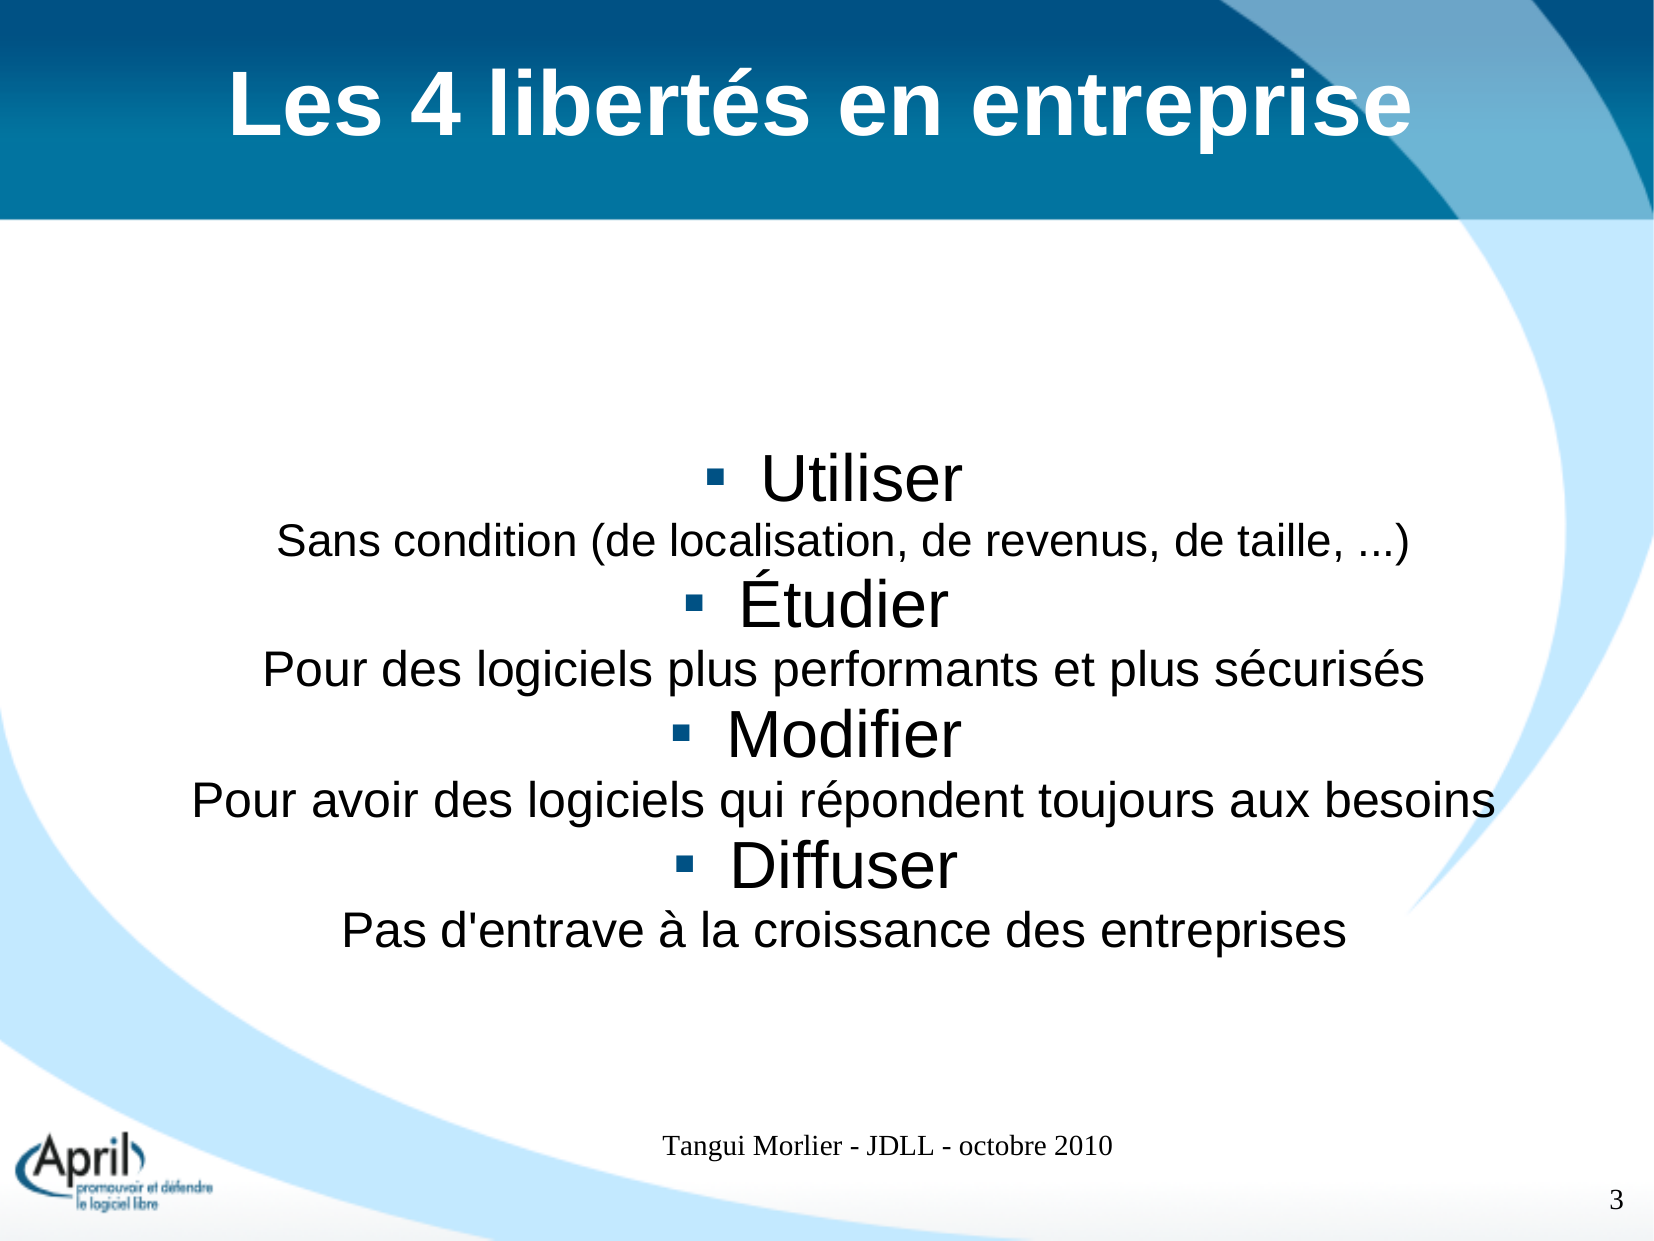

# Les 4 libertés en entreprise
Utiliser
Sans condition (de localisation, de revenus, de taille, ...)
Étudier
Pour des logiciels plus performants et plus sécurisés
Modifier
Pour avoir des logiciels qui répondent toujours aux besoins
Diffuser
Pas d'entrave à la croissance des entreprises
Tangui Morlier - JDLL - octobre 2010
3